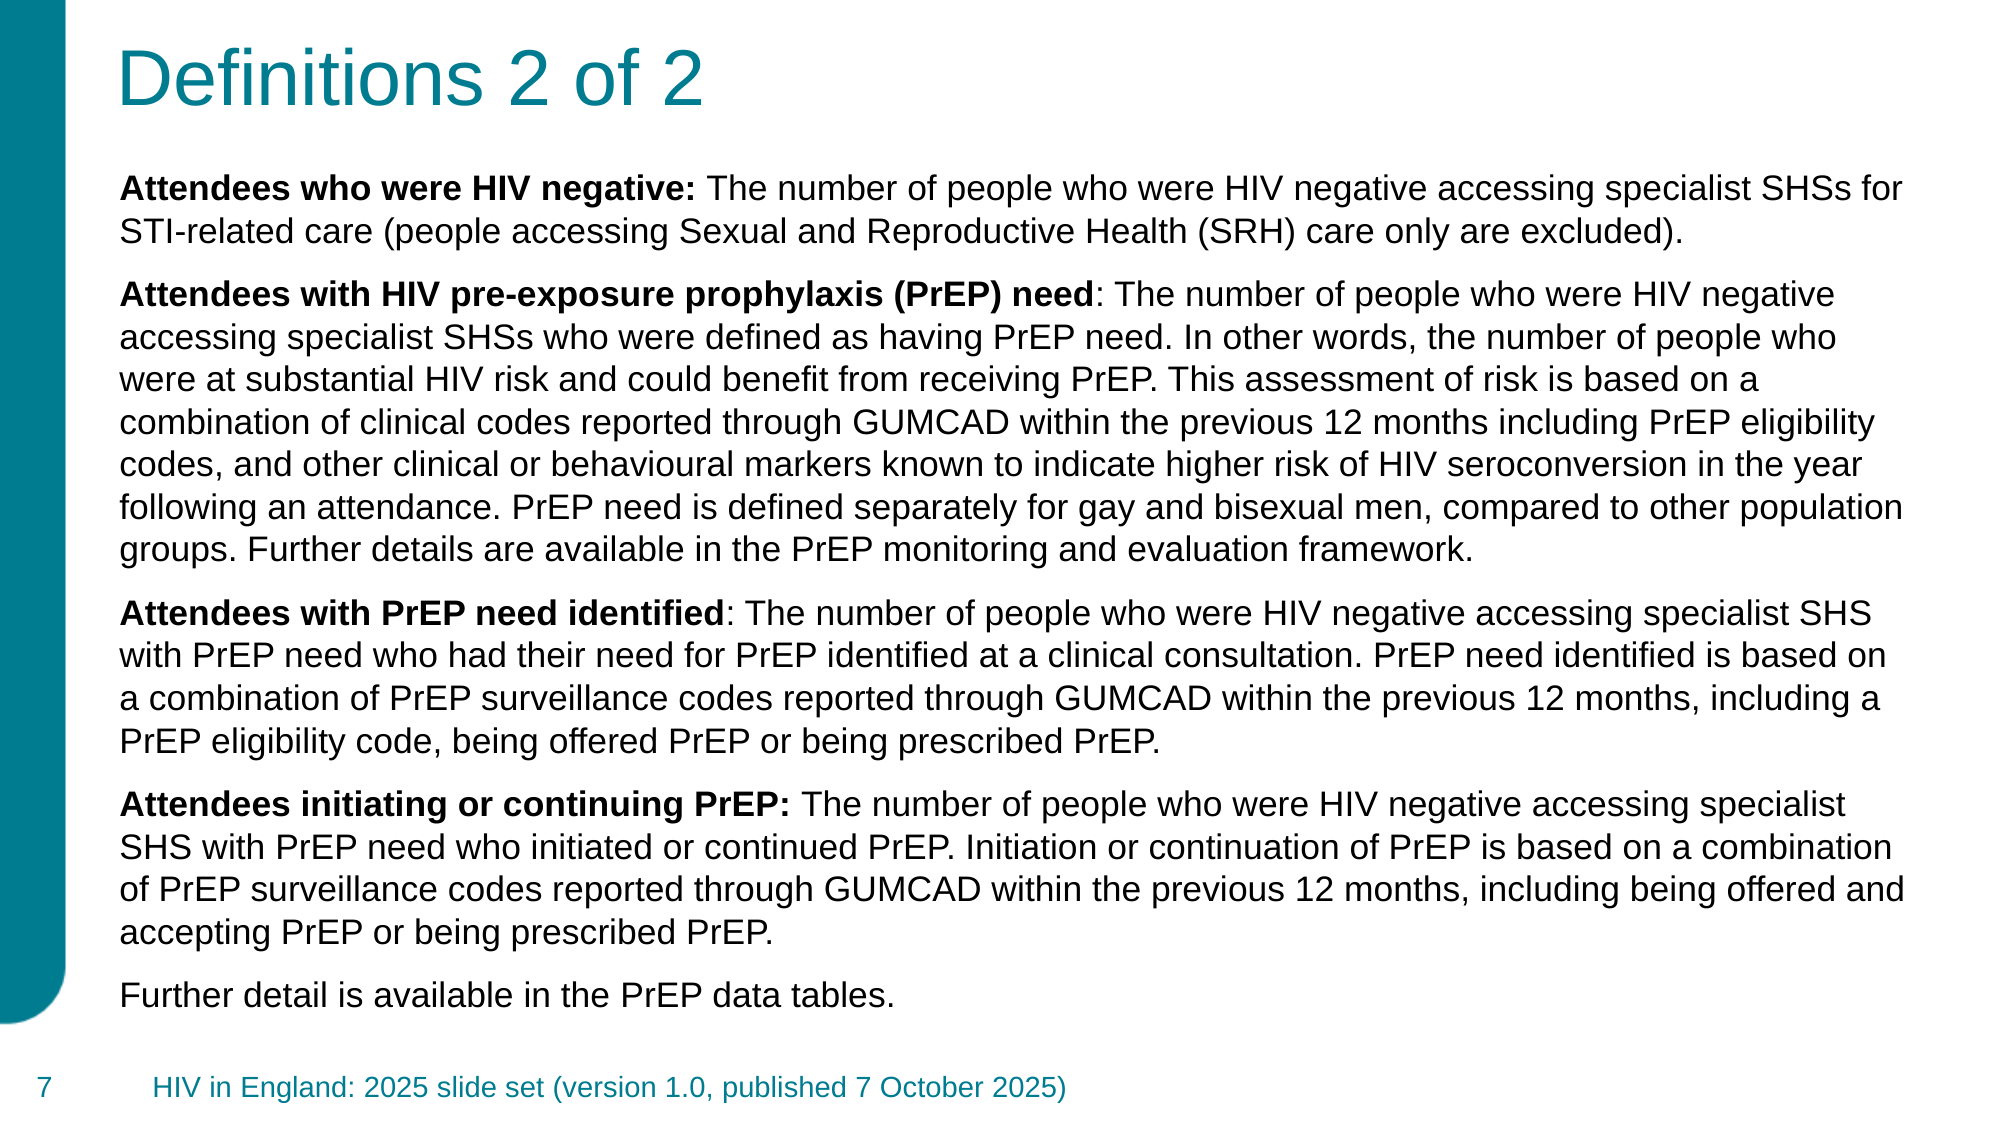

# Definitions 2 of 2
Attendees who were HIV negative: The number of people who were HIV negative accessing specialist SHSs for STI-related care (people accessing Sexual and Reproductive Health (SRH) care only are excluded).
Attendees with HIV pre-exposure prophylaxis (PrEP) need: The number of people who were HIV negative accessing specialist SHSs who were defined as having PrEP need. In other words, the number of people who were at substantial HIV risk and could benefit from receiving PrEP. This assessment of risk is based on a combination of clinical codes reported through GUMCAD within the previous 12 months including PrEP eligibility codes, and other clinical or behavioural markers known to indicate higher risk of HIV seroconversion in the year following an attendance. PrEP need is defined separately for gay and bisexual men, compared to other population groups. Further details are available in the PrEP monitoring and evaluation framework.
Attendees with PrEP need identified: The number of people who were HIV negative accessing specialist SHS with PrEP need who had their need for PrEP identified at a clinical consultation. PrEP need identified is based on a combination of PrEP surveillance codes reported through GUMCAD within the previous 12 months, including a PrEP eligibility code, being offered PrEP or being prescribed PrEP.
Attendees initiating or continuing PrEP: The number of people who were HIV negative accessing specialist SHS with PrEP need who initiated or continued PrEP. Initiation or continuation of PrEP is based on a combination of PrEP surveillance codes reported through GUMCAD within the previous 12 months, including being offered and accepting PrEP or being prescribed PrEP.
Further detail is available in the PrEP data tables.
7
HIV in England: 2025 slide set (version 1.0, published 7 October 2025)